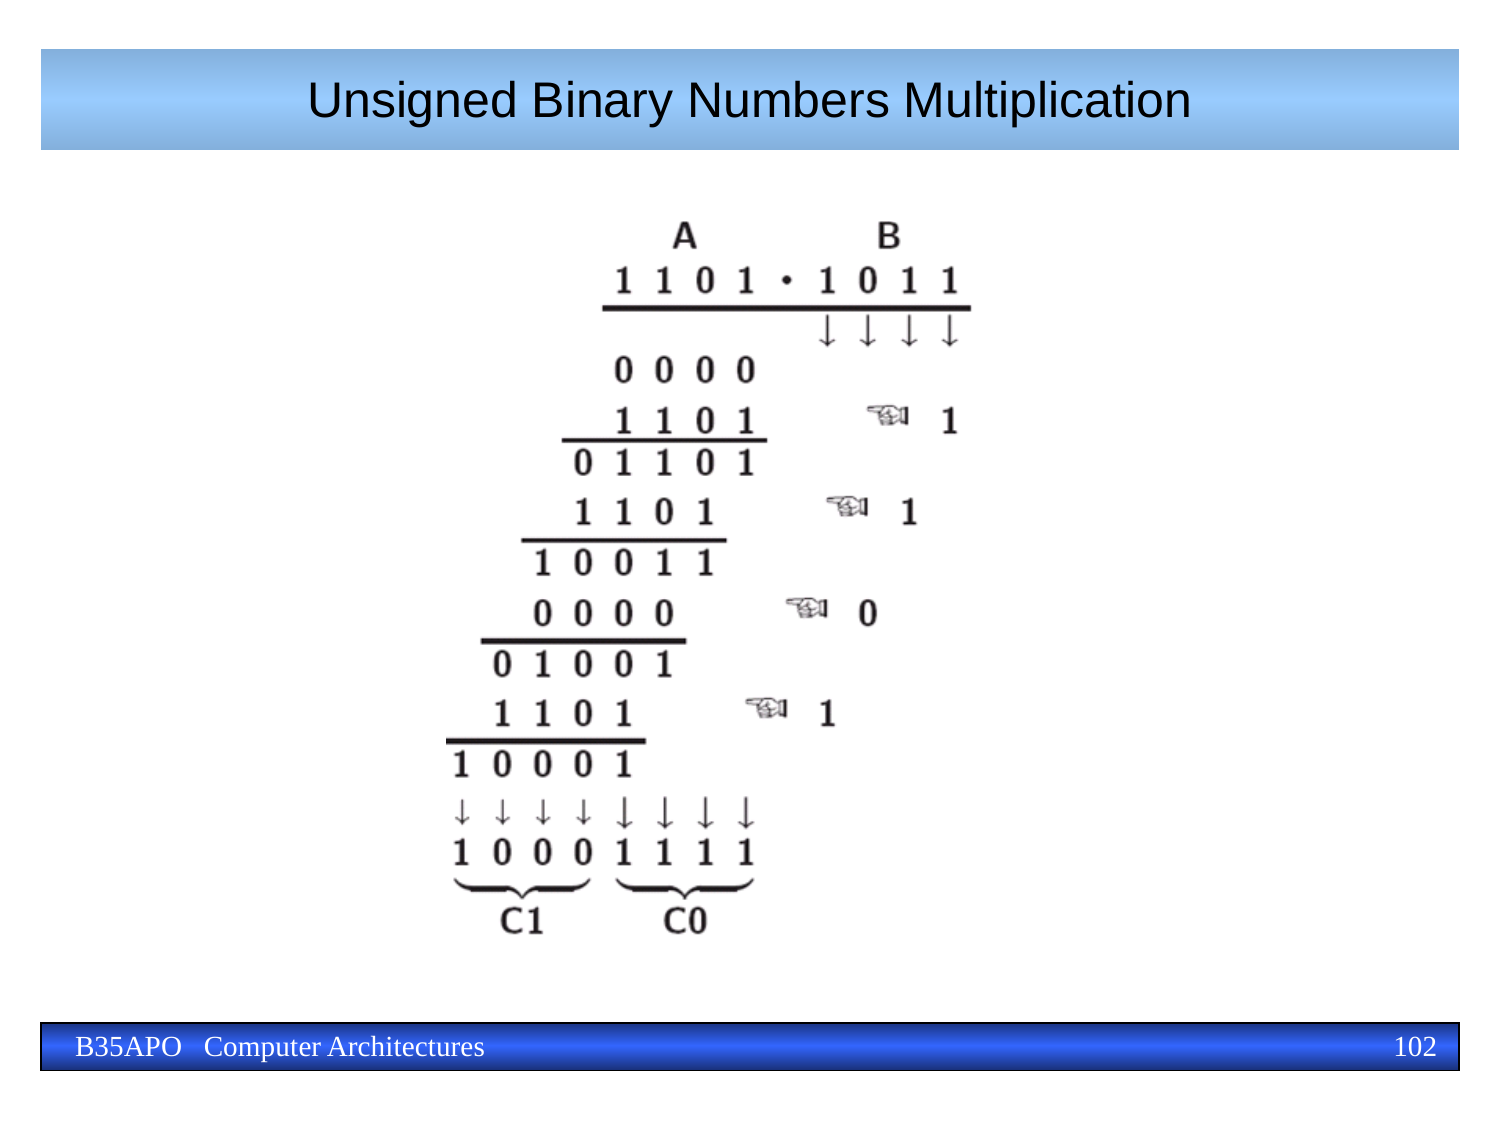

# Unsigned Binary Numbers Multiplication
B35APO Computer Architectures
102